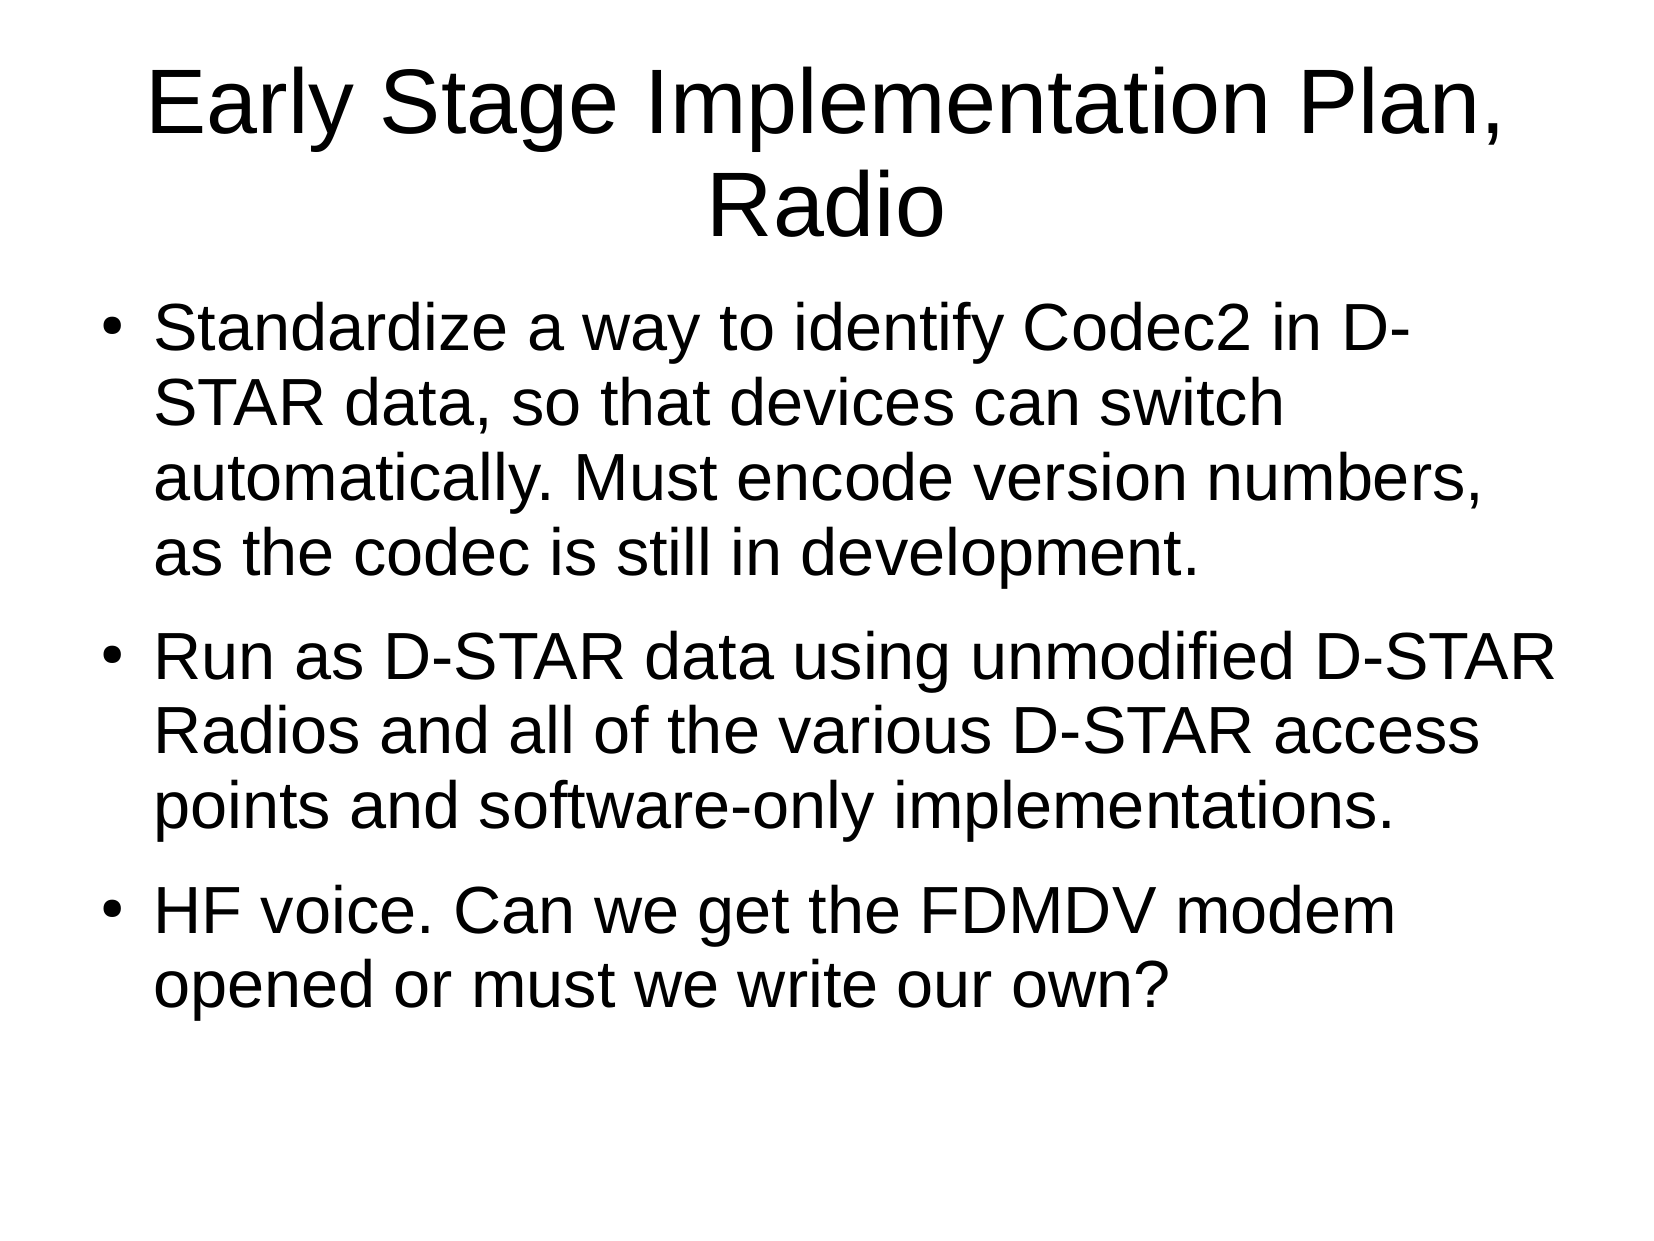

# Early Stage Implementation Plan, Radio
Standardize a way to identify Codec2 in D-STAR data, so that devices can switch automatically. Must encode version numbers, as the codec is still in development.
Run as D-STAR data using unmodified D-STAR Radios and all of the various D-STAR access points and software-only implementations.
HF voice. Can we get the FDMDV modem opened or must we write our own?